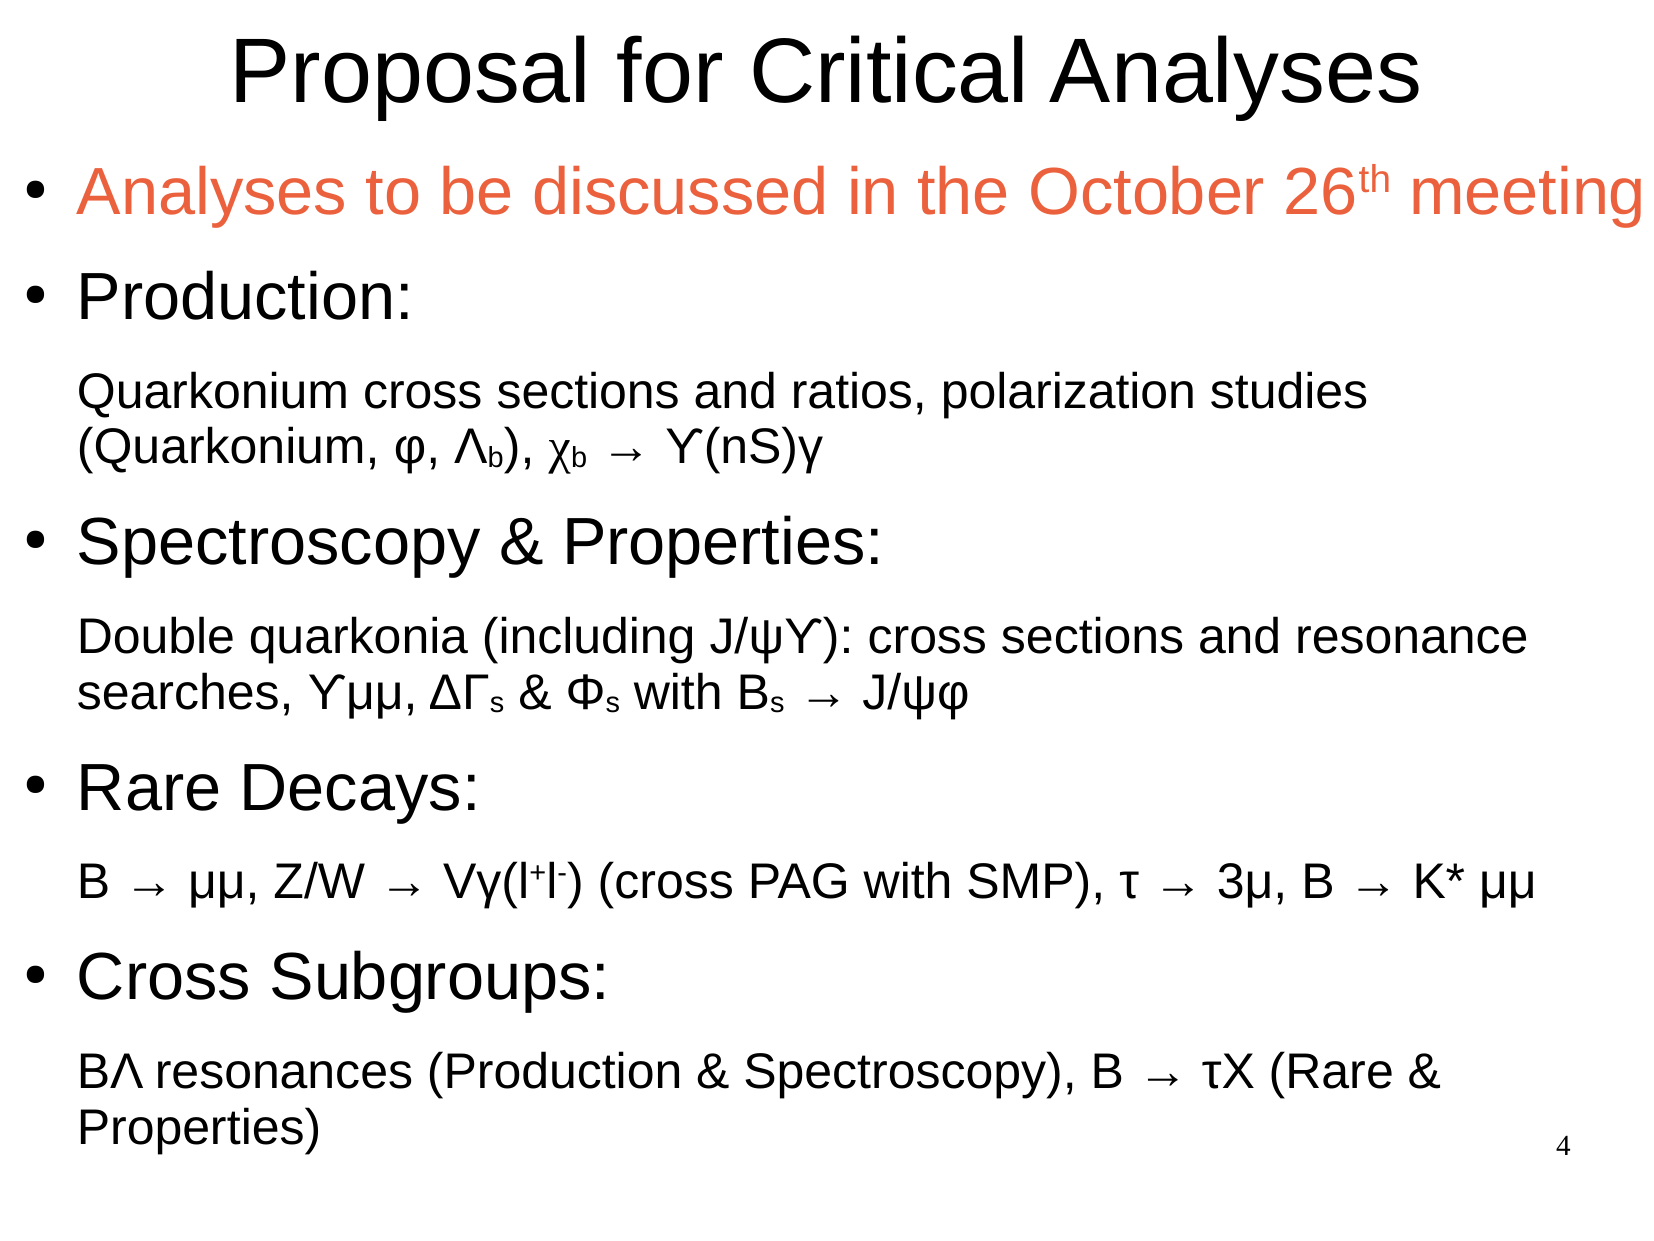

# Proposal for Critical Analyses
Analyses to be discussed in the October 26th meeting
Production:
Quarkonium cross sections and ratios, polarization studies (Quarkonium, φ, Λb), χb → ϒ(nS)γ
Spectroscopy & Properties:
Double quarkonia (including J/ψϒ): cross sections and resonance searches, ϒμμ, ΔΓs & Φs with Bs → J/ψφ
Rare Decays:
B → μμ, Z/W → Vγ(l+l-) (cross PAG with SMP), τ → 3μ, B → K* μμ
Cross Subgroups:
BΛ resonances (Production & Spectroscopy), B → τX (Rare & Properties)
4